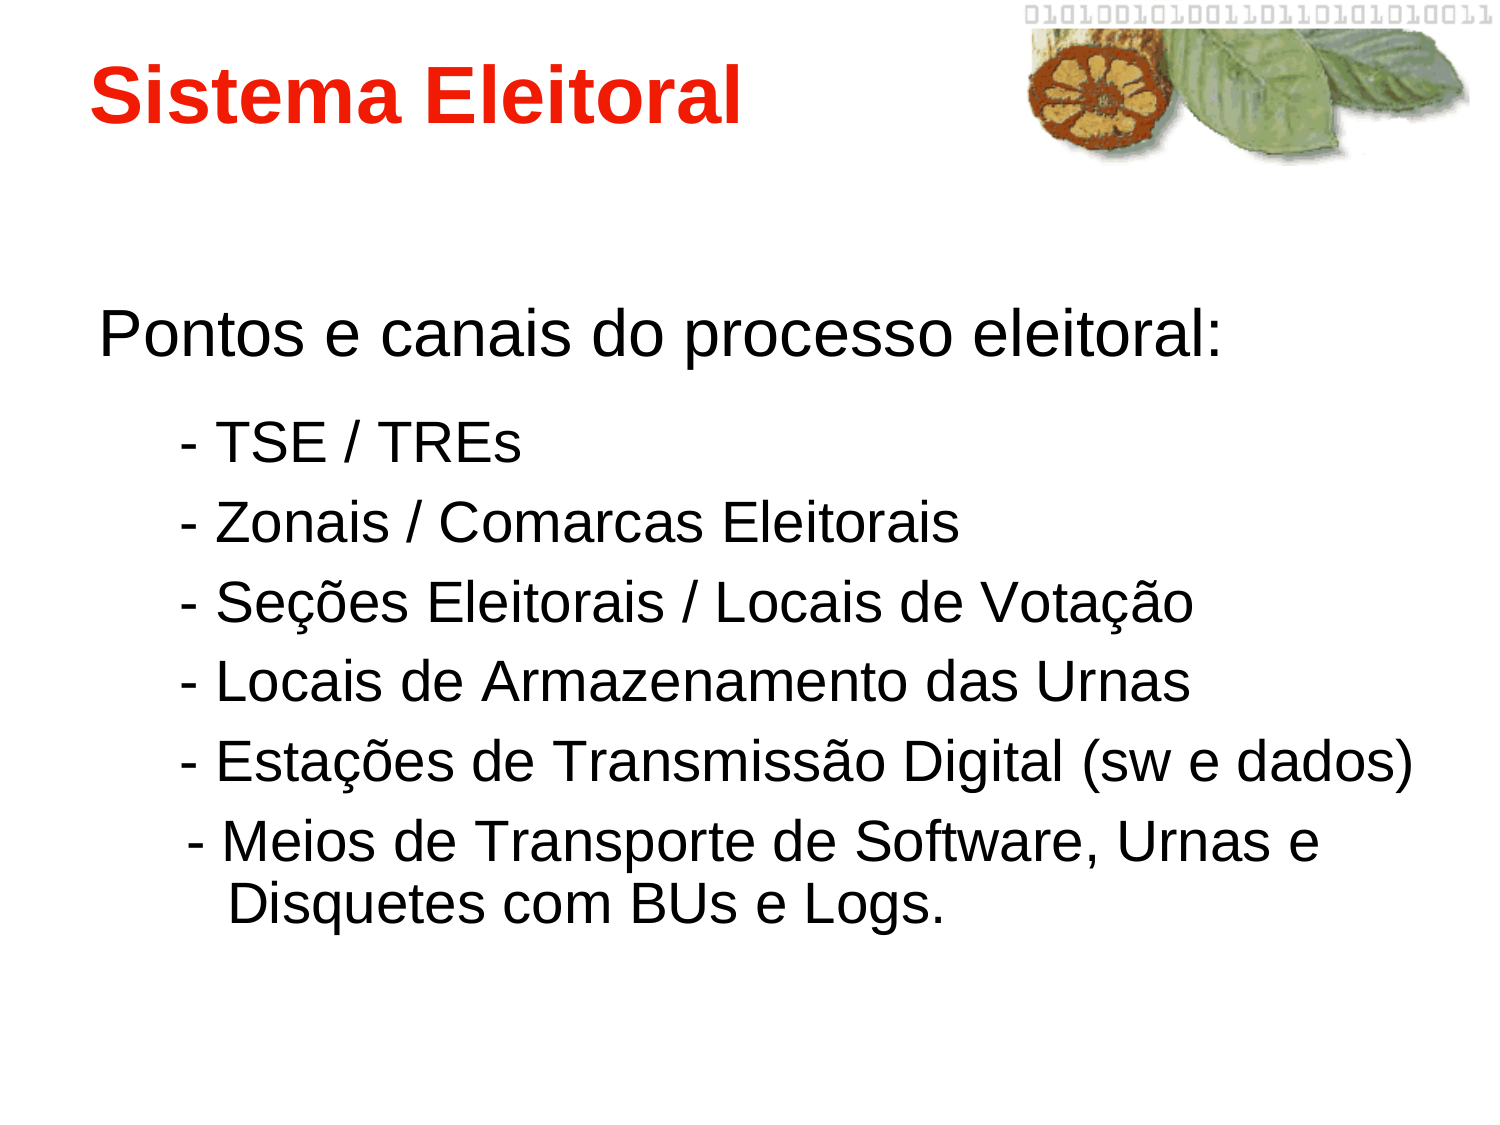

# Sistema Eleitoral
	Pontos e canais do processo eleitoral:
- TSE / TREs
- Zonais / Comarcas Eleitorais
- Seções Eleitorais / Locais de Votação
- Locais de Armazenamento das Urnas
- Estações de Transmissão Digital (sw e dados)
- Meios de Transporte de Software, Urnas e Disquetes com BUs e Logs.